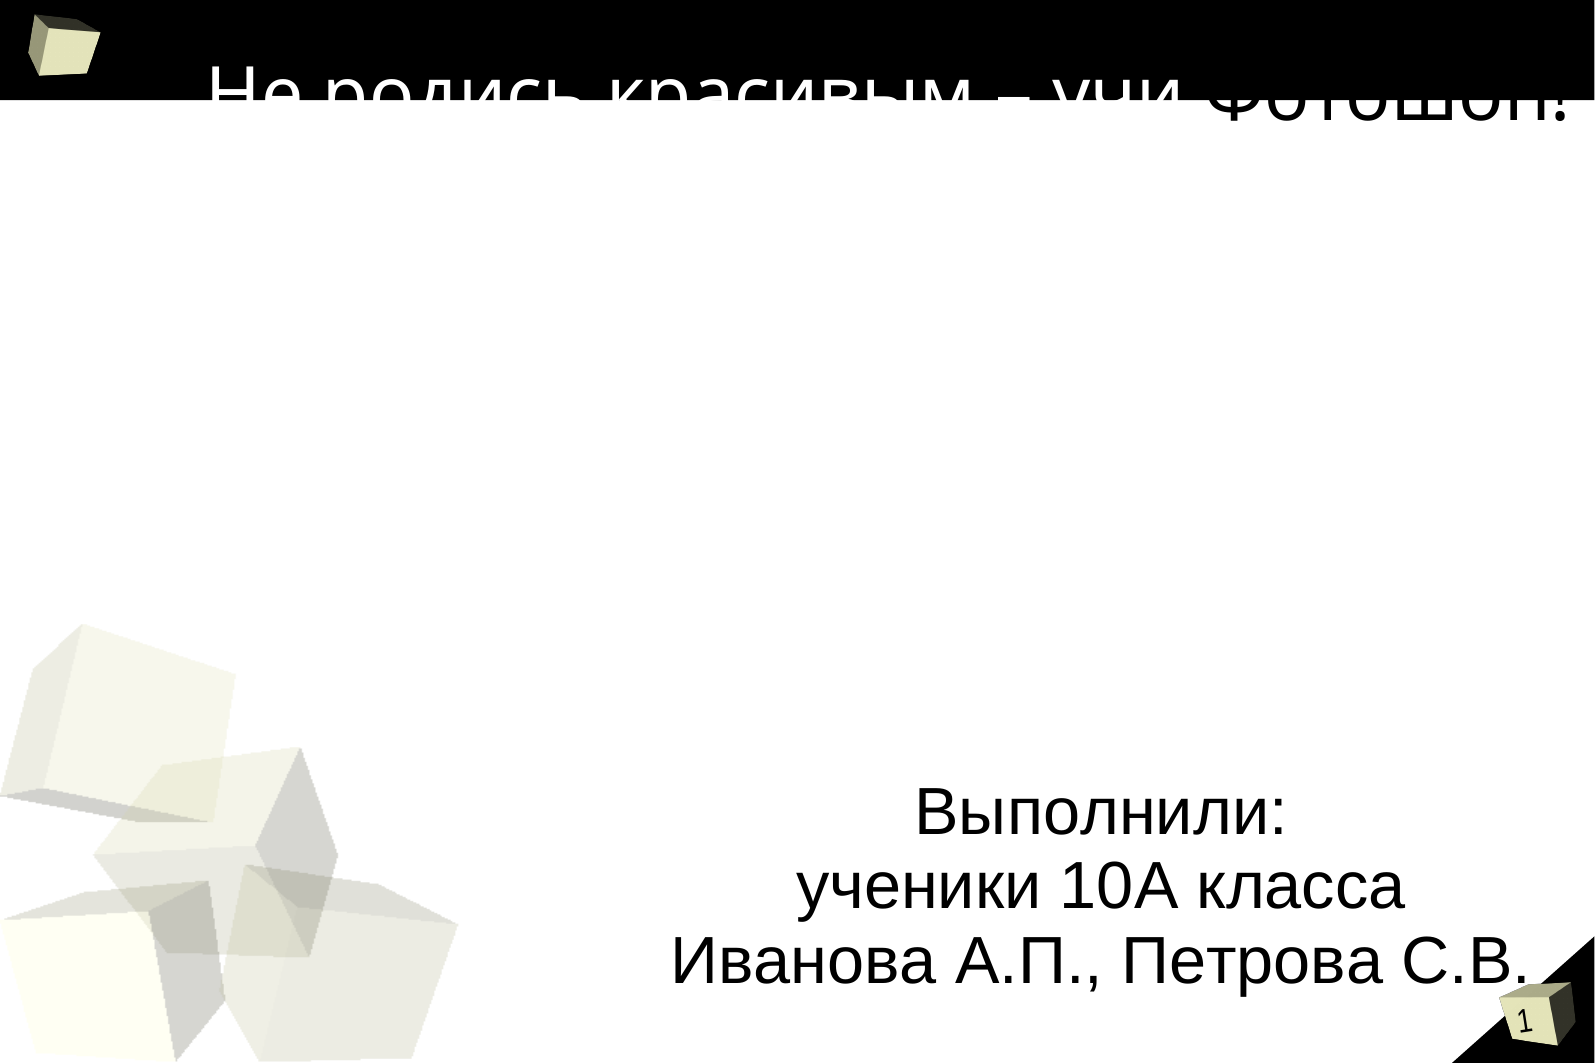

# Не родись красивым – учи Фотошоп!
Выполнили:
ученики 10А класса
Иванова А.П., Петрова С.В.